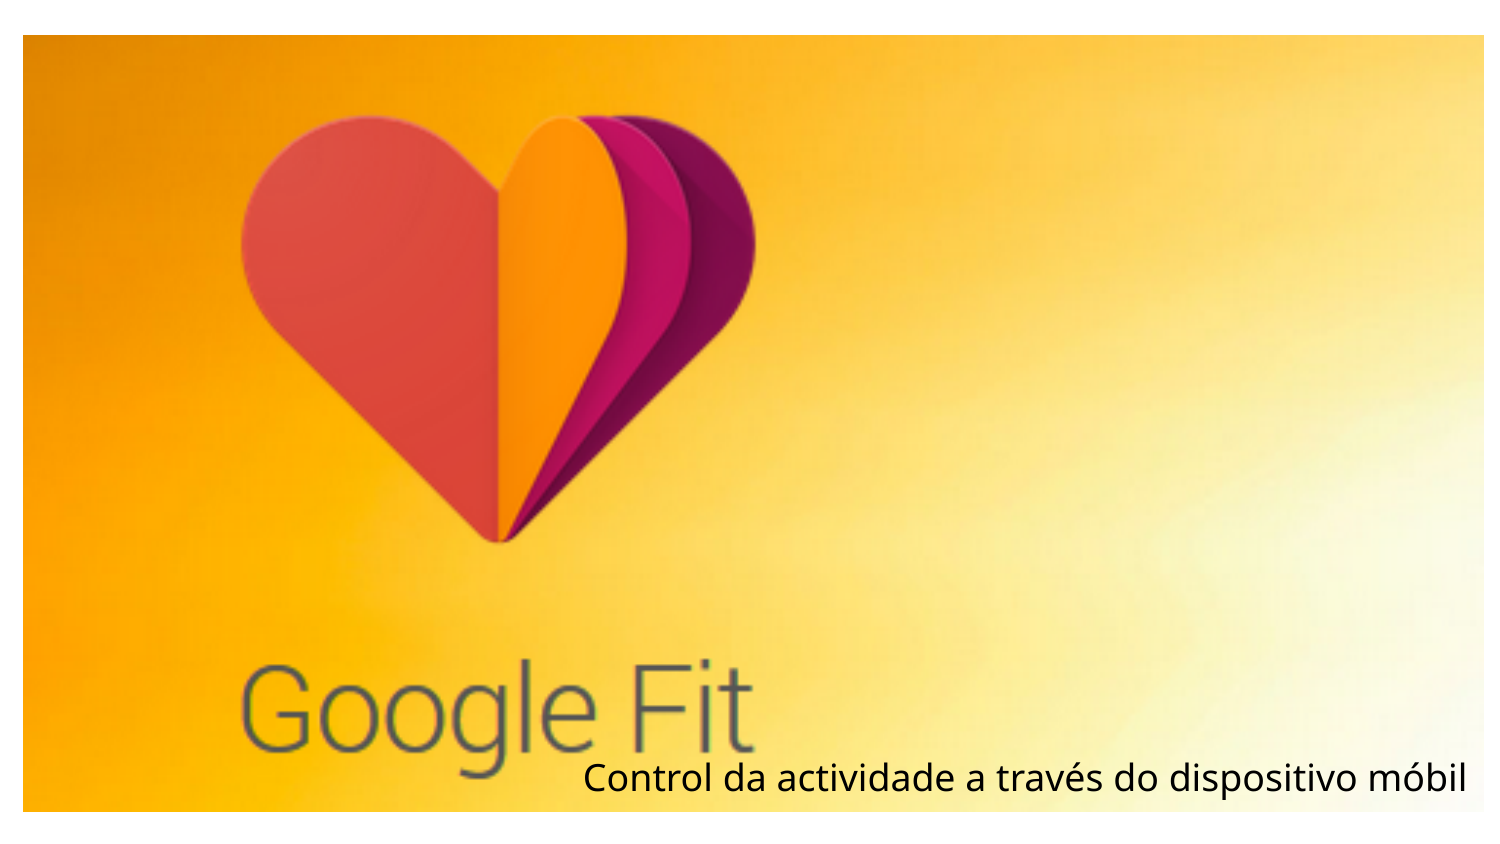

Control da actividade a través do dispositivo móbil